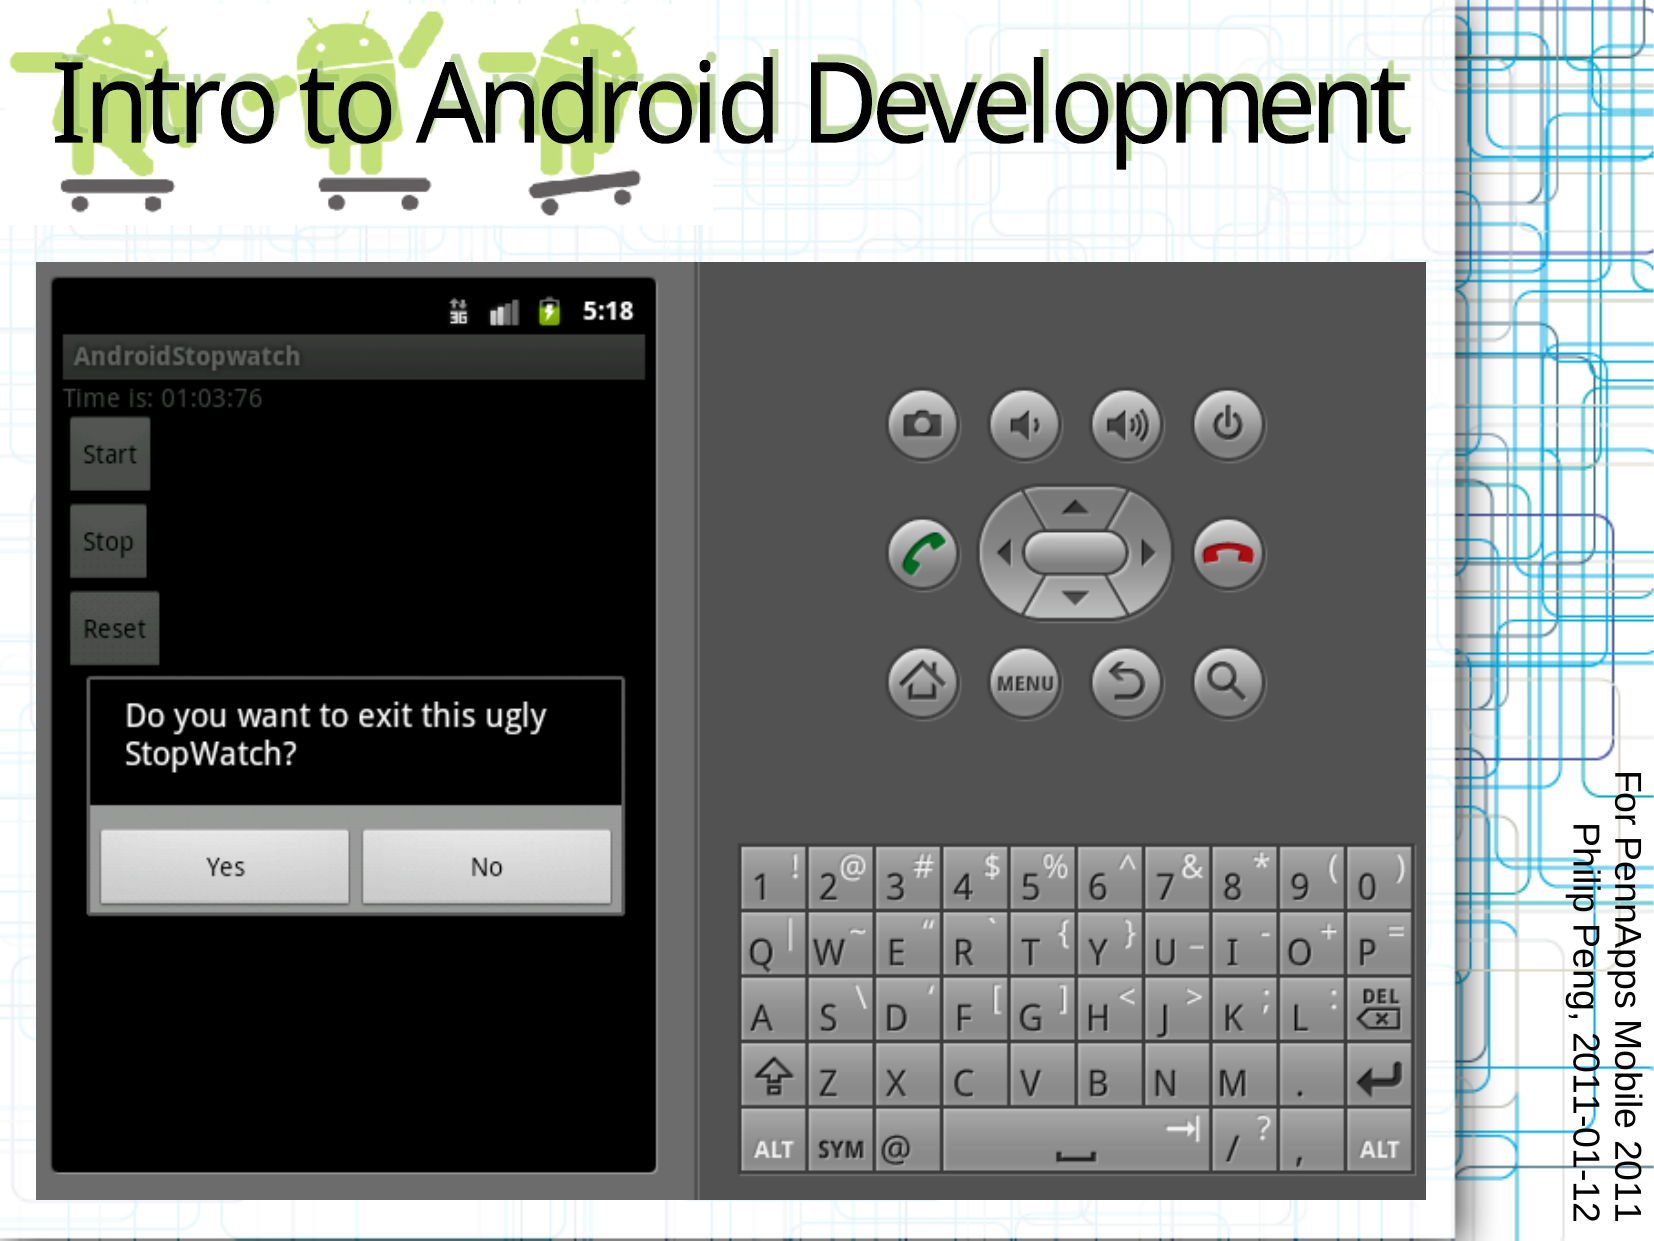

Intro to Android Development
For PennApps Mobile 2011
Philip Peng, 2011-01-12